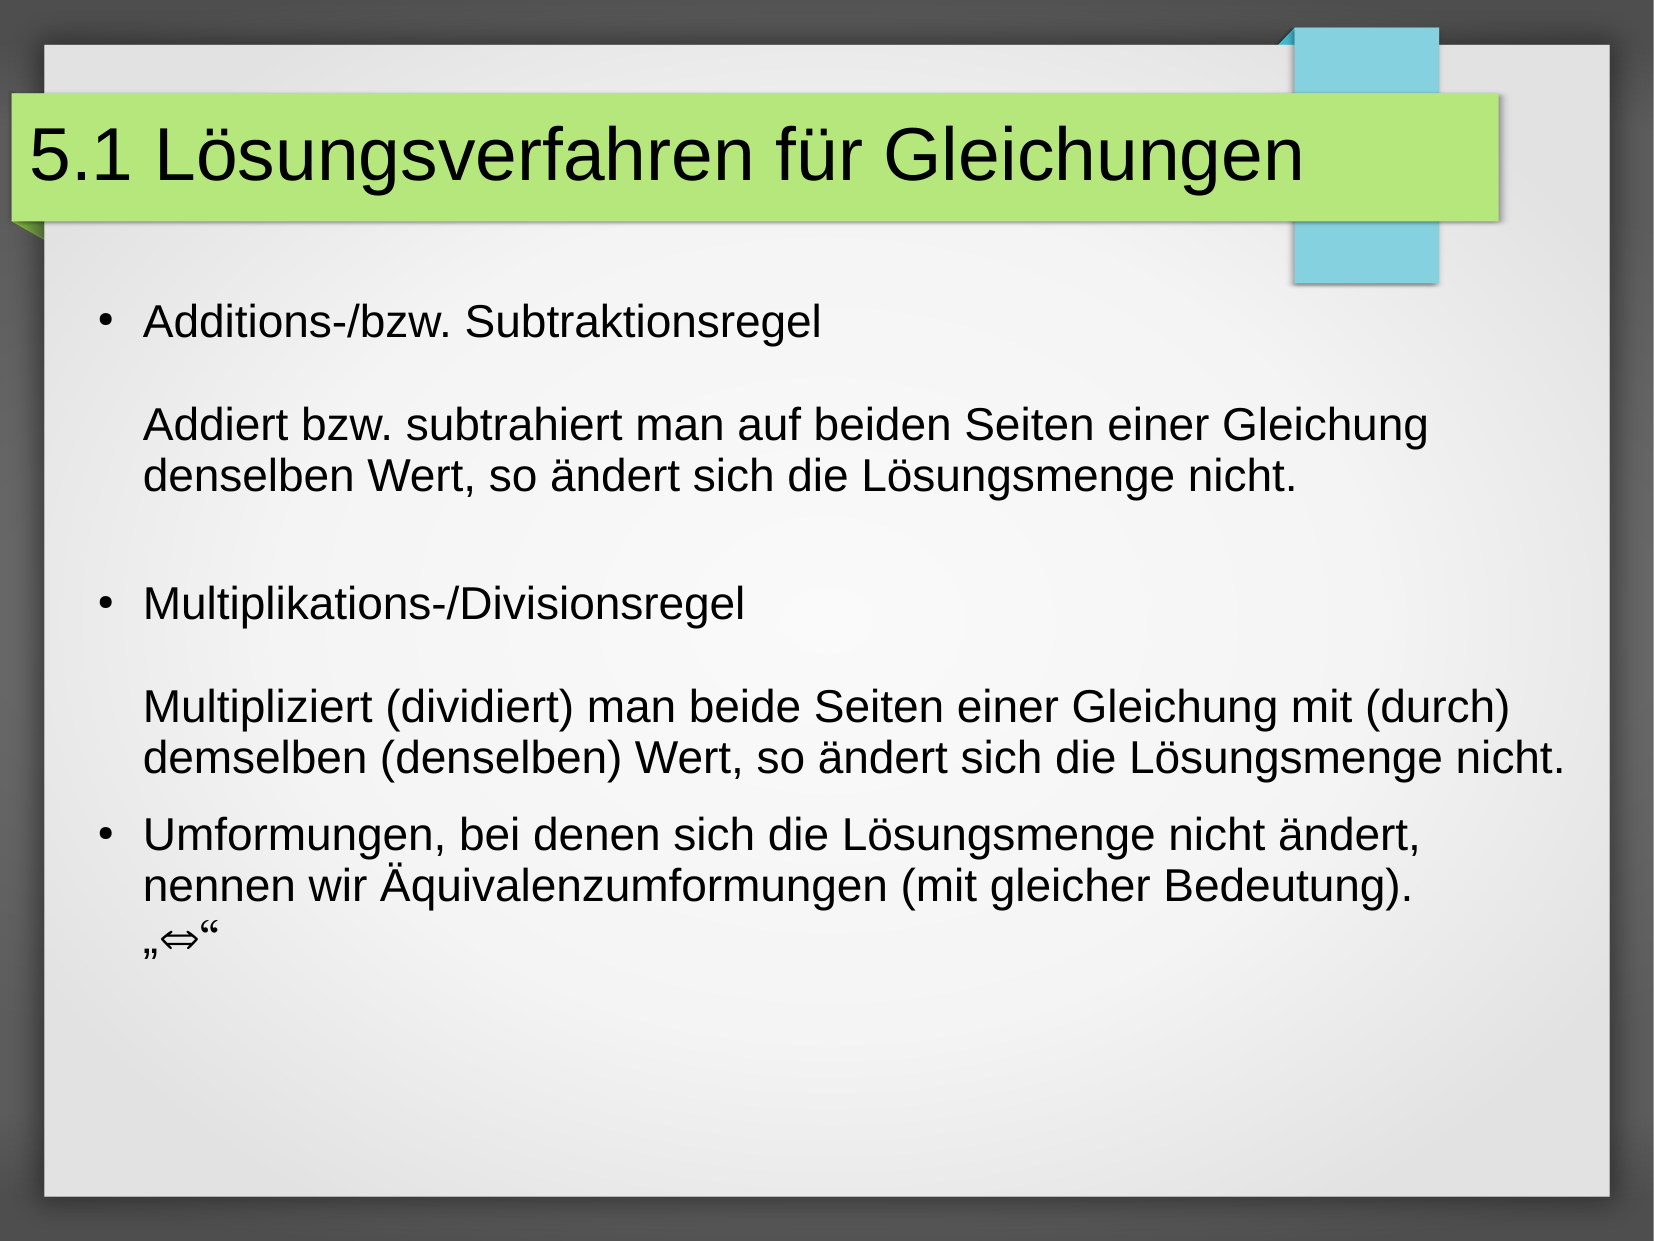

5.1 Lösungsverfahren für Gleichungen
# Additions-/bzw. Subtraktionsregel Addiert bzw. subtrahiert man auf beiden Seiten einer Gleichung denselben Wert, so ändert sich die Lösungsmenge nicht.
Multiplikations-/Divisionsregel
Multipliziert (dividiert) man beide Seiten einer Gleichung mit (durch) demselben (denselben) Wert, so ändert sich die Lösungsmenge nicht.
Umformungen, bei denen sich die Lösungsmenge nicht ändert, nennen wir Äquivalenzumformungen (mit gleicher Bedeutung).
„⇔“